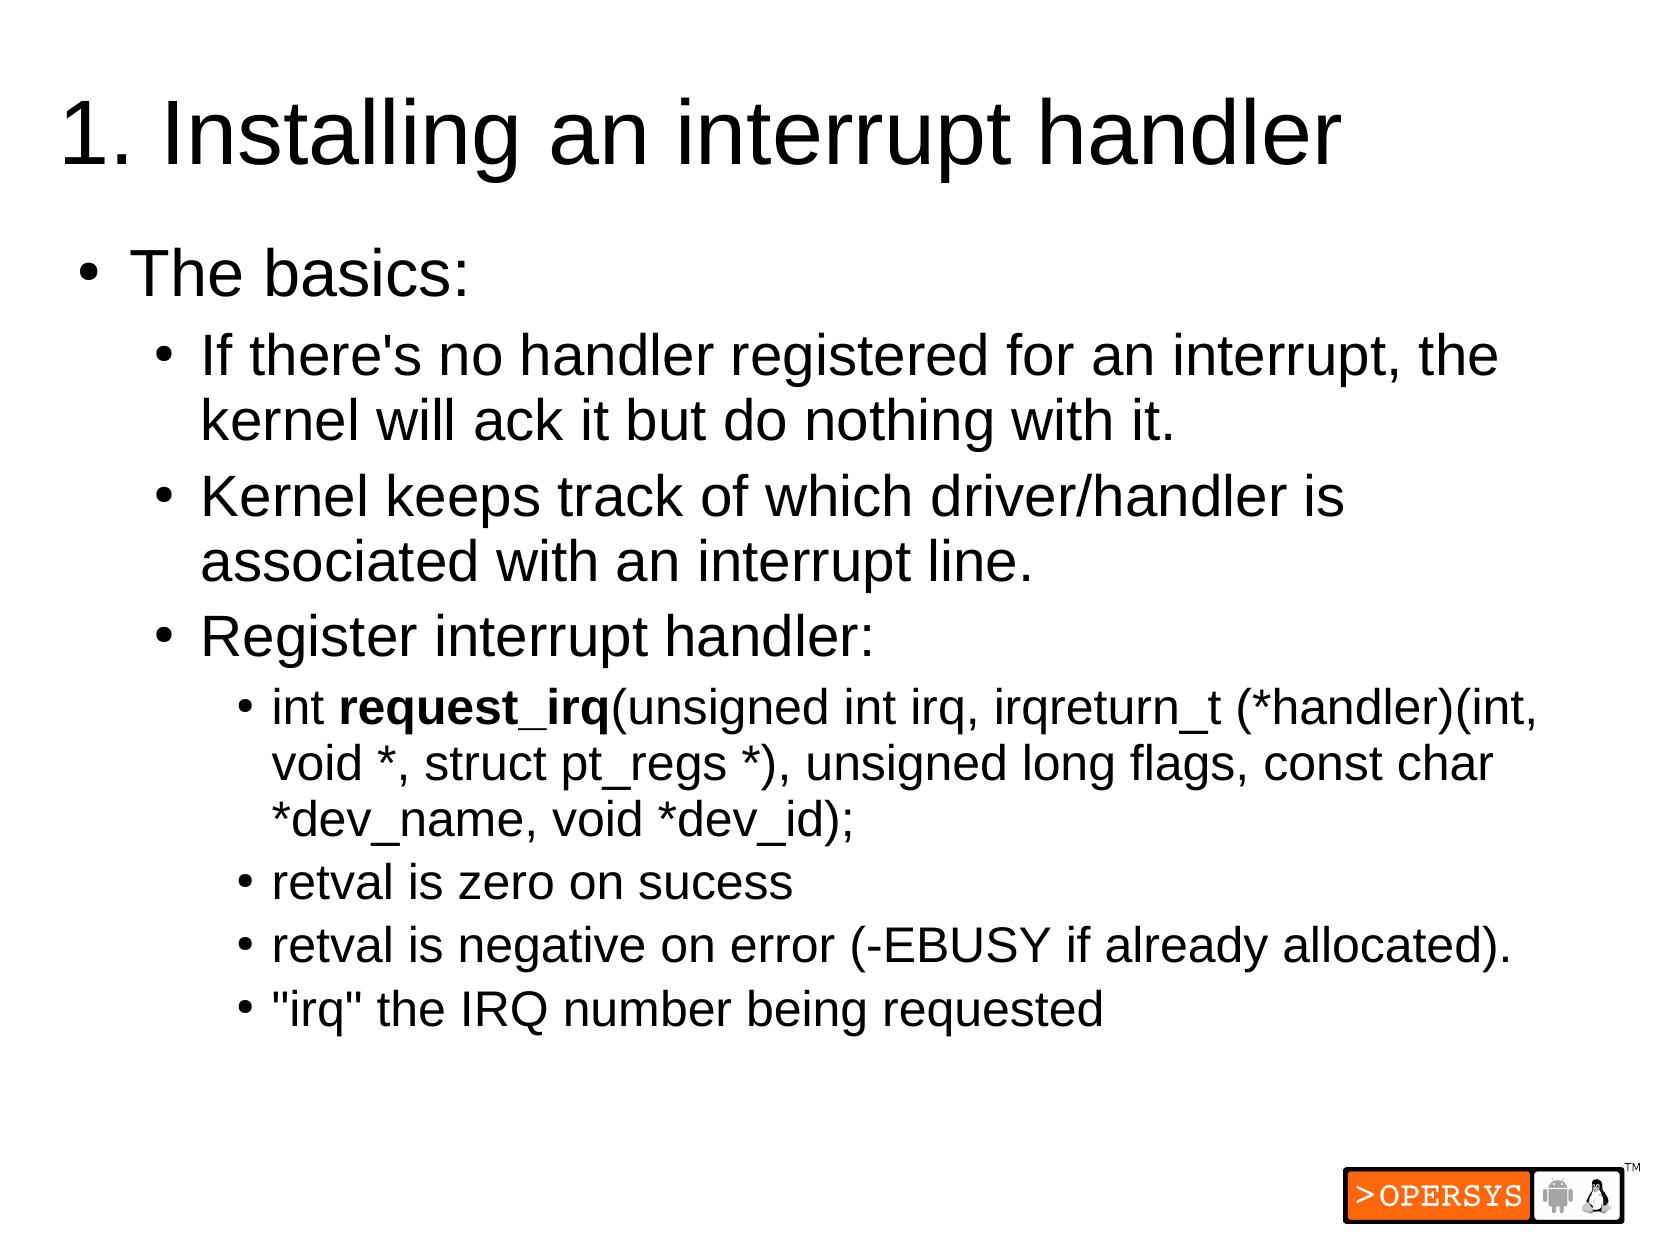

# 1. Installing an interrupt handler
The basics:
If there's no handler registered for an interrupt, the kernel will ack it but do nothing with it.
Kernel keeps track of which driver/handler is associated with an interrupt line.
Register interrupt handler:
int request_irq(unsigned int irq, irqreturn_t (*handler)(int, void *, struct pt_regs *), unsigned long flags, const char *dev_name, void *dev_id);
retval is zero on sucess
retval is negative on error (-EBUSY if already allocated).
"irq" the IRQ number being requested